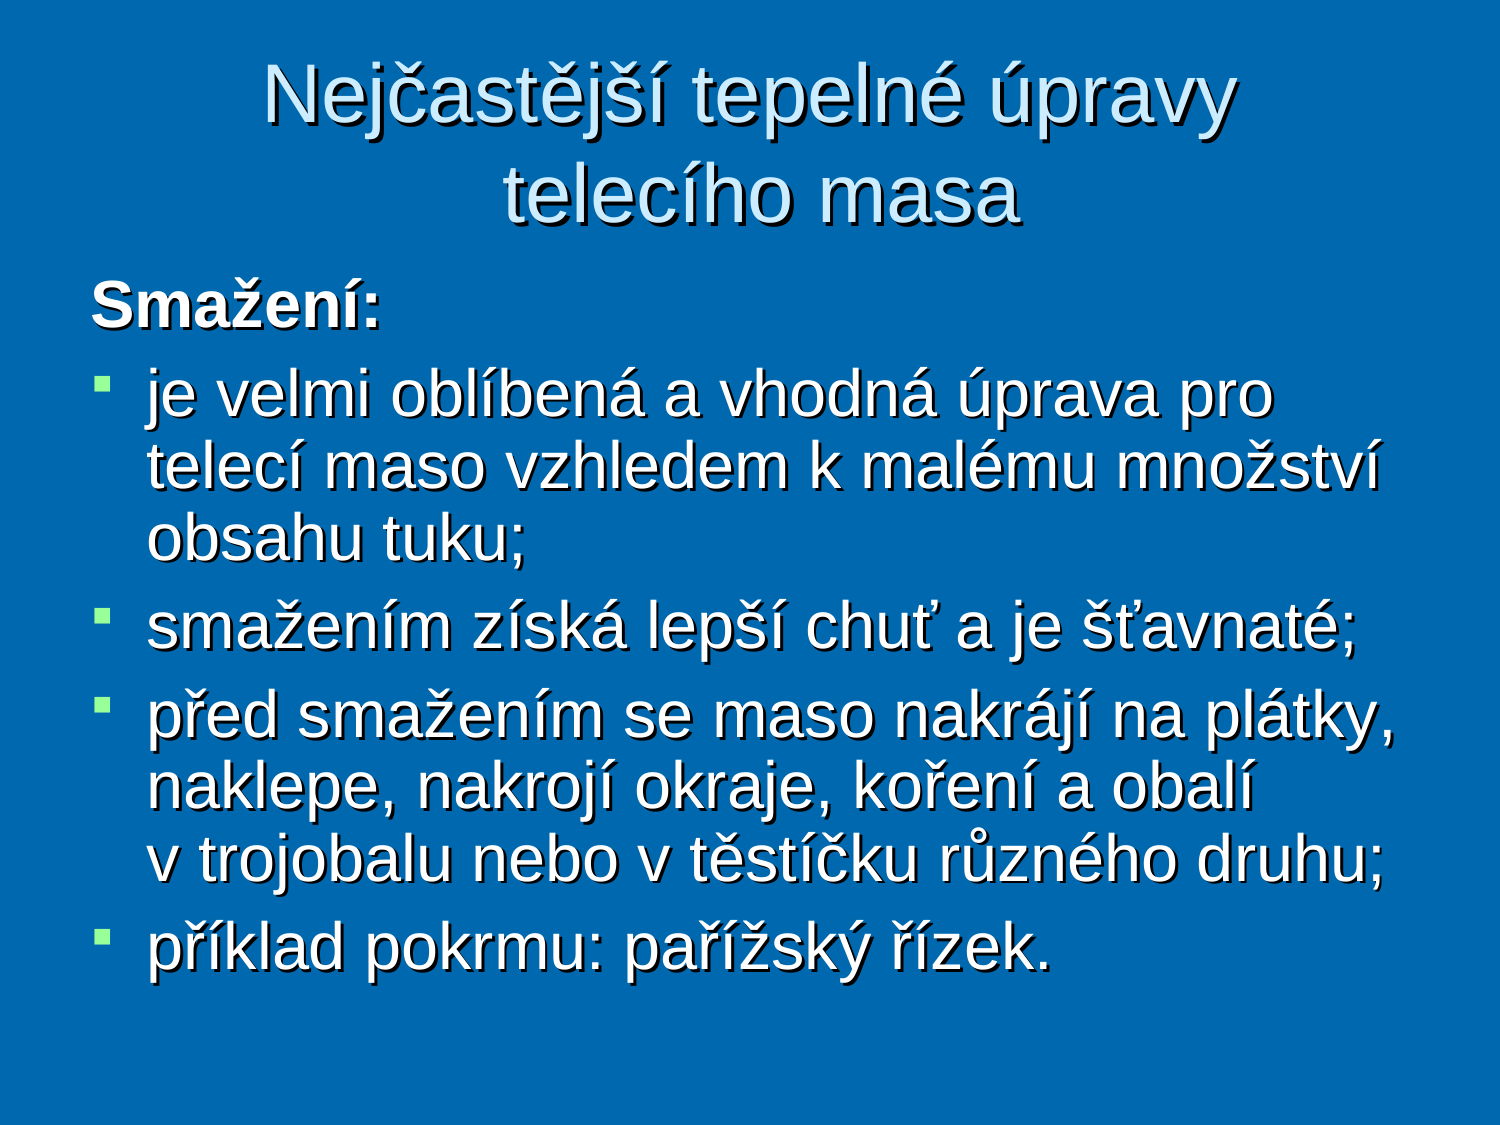

# Nejčastější tepelné úpravy telecího masa
Smažení:
je velmi oblíbená a vhodná úprava pro telecí maso vzhledem k malému množství obsahu tuku;
smažením získá lepší chuť a je šťavnaté;
před smažením se maso nakrájí na plátky, naklepe, nakrojí okraje, koření a obalí
v trojobalu nebo v těstíčku různého druhu;
příklad pokrmu: pařížský řízek.